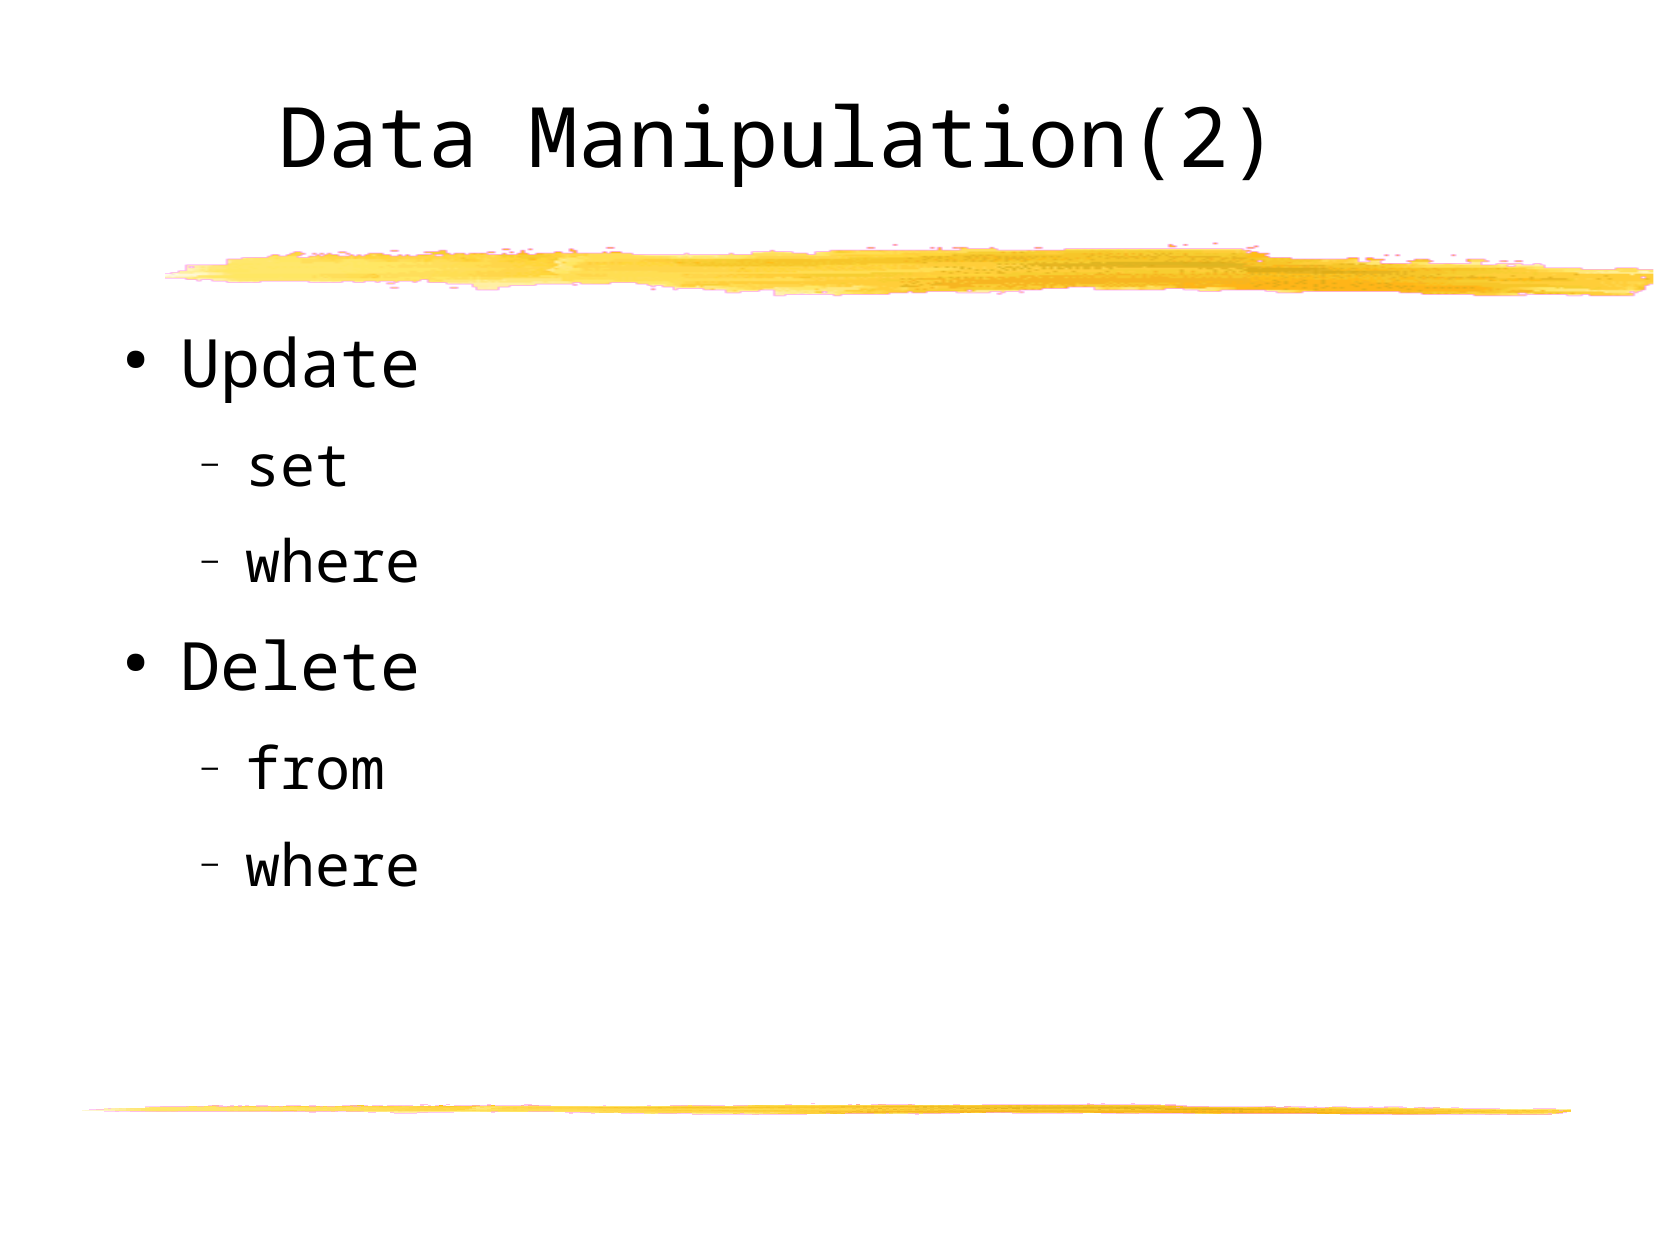

# Data Manipulation(2)
Update
set
where
Delete
from
where